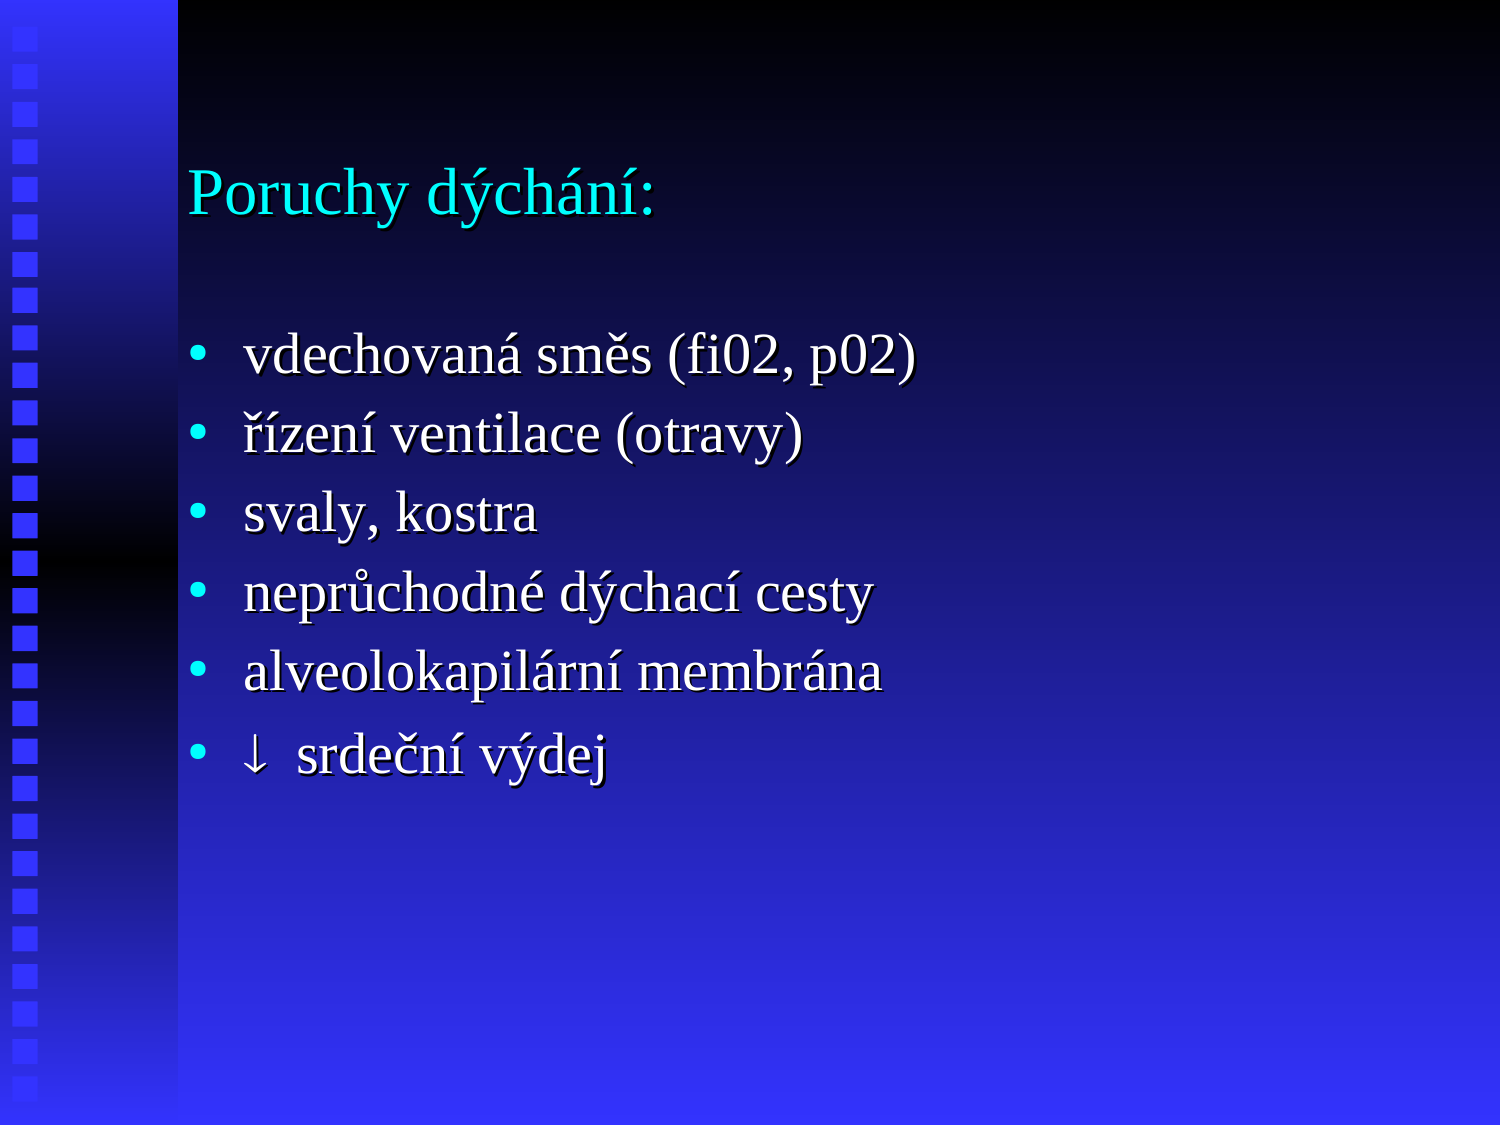

# Poruchy dýchání:
vdechovaná směs (fi02, p02)
řízení ventilace (otravy)
svaly, kostra
neprůchodné dýchací cesty
alveolokapilární membrána
srdeční výdej